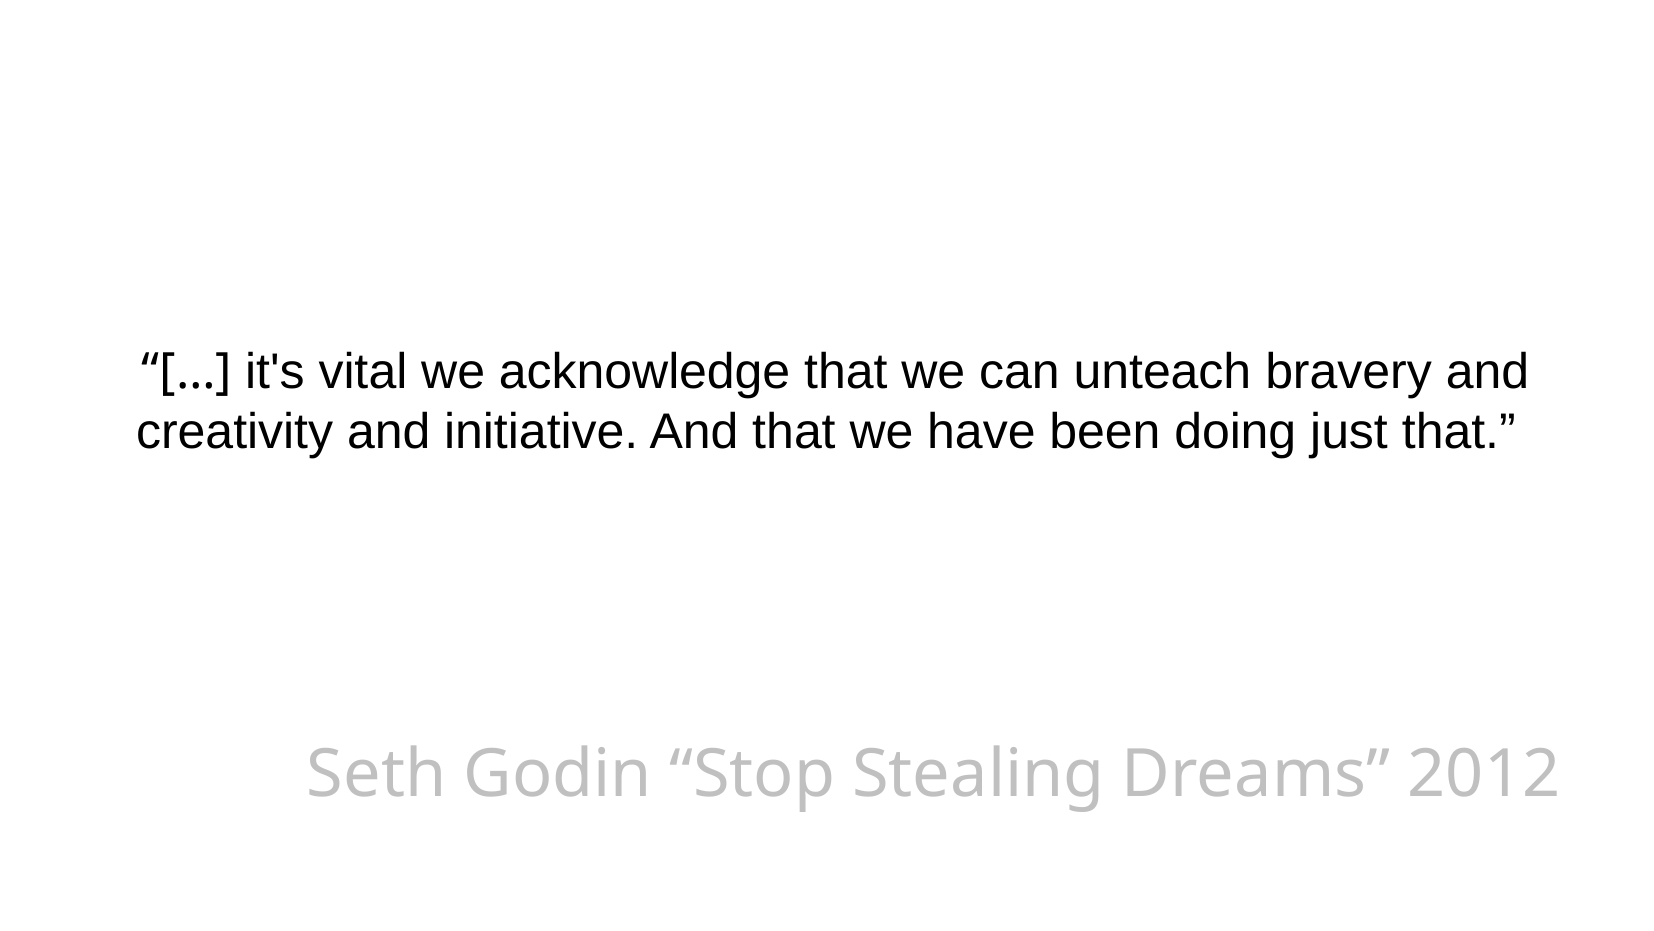

# “[…] it's vital we acknowledge that we can unteach bravery and creativity and initiative. And that we have been doing just that.”
Seth Godin “Stop Stealing Dreams” 2012